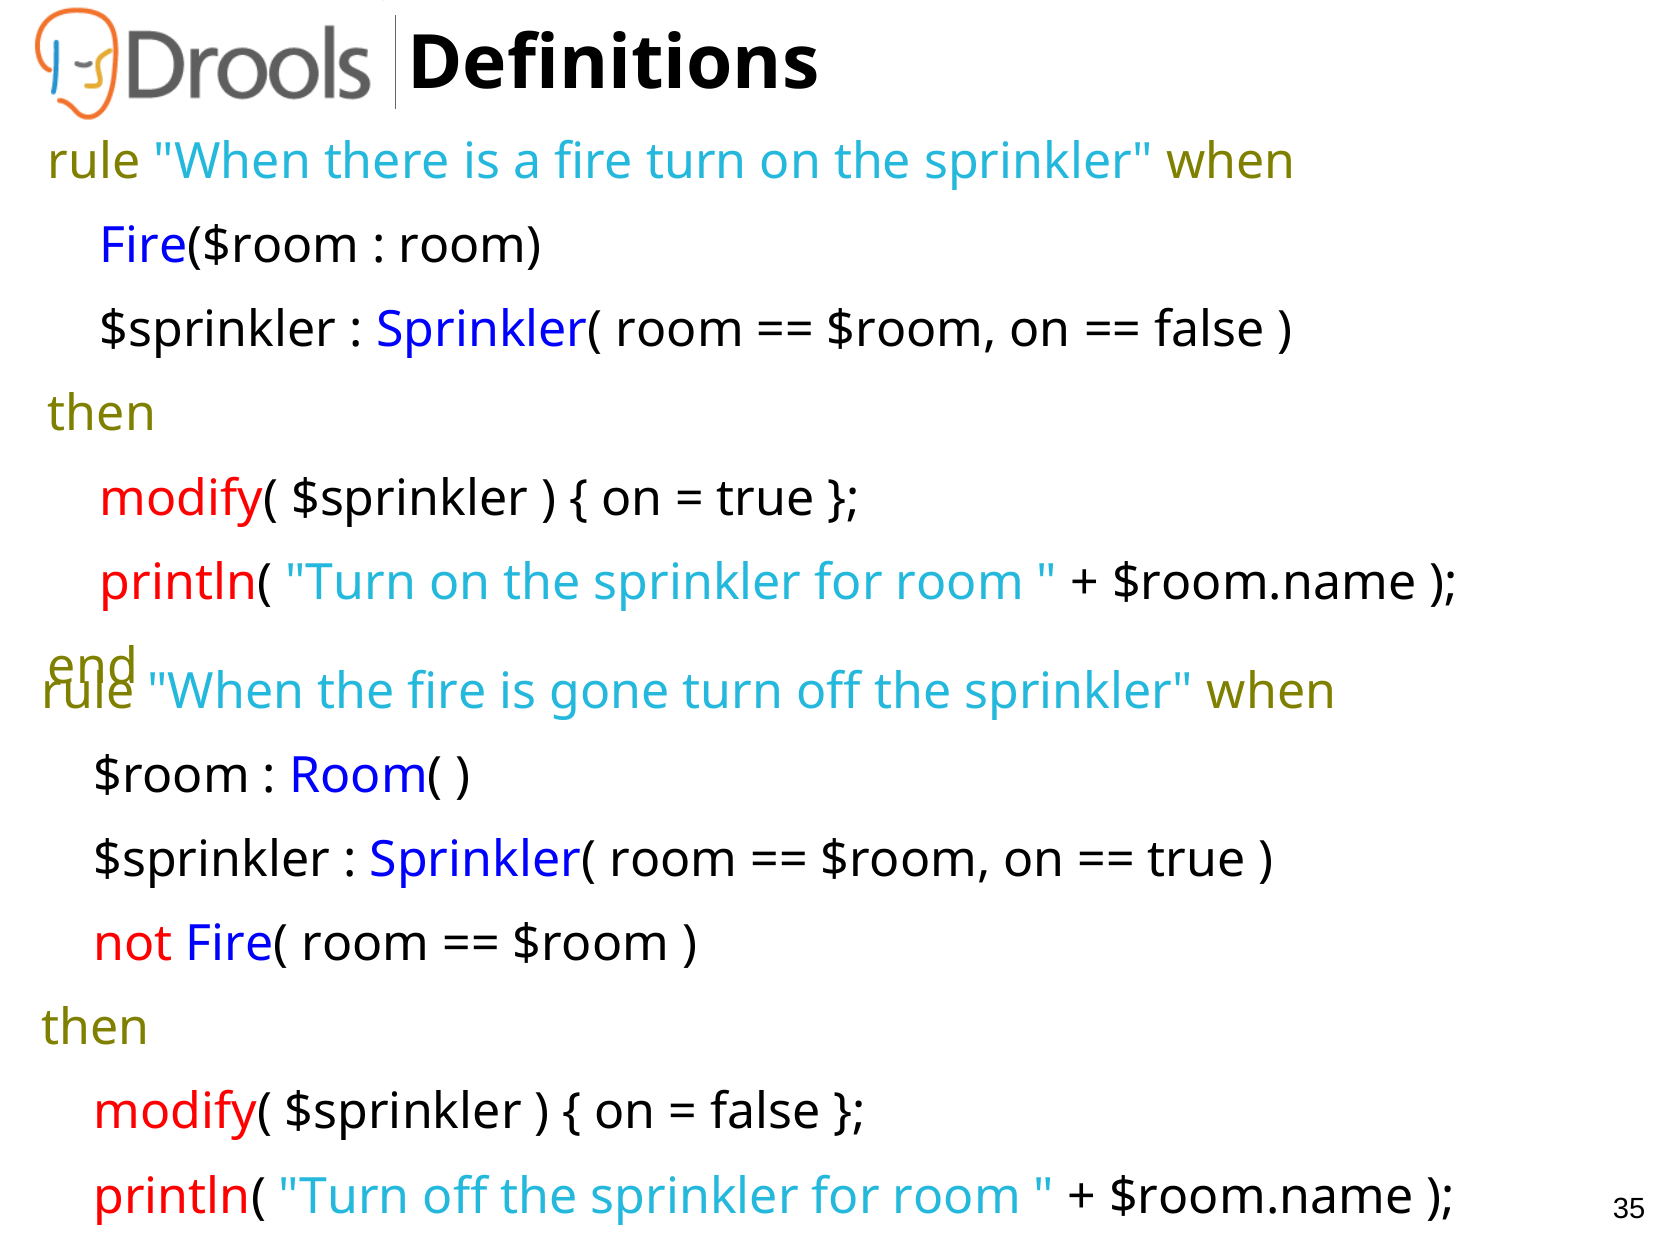

# Definitions
rule "When there is a fire turn on the sprinkler" when
 Fire($room : room)
 $sprinkler : Sprinkler( room == $room, on == false )
then
 modify( $sprinkler ) { on = true };
 println( "Turn on the sprinkler for room " + $room.name );
end
rule "When the fire is gone turn off the sprinkler" when
 $room : Room( )
 $sprinkler : Sprinkler( room == $room, on == true )
 not Fire( room == $room )
then
 modify( $sprinkler ) { on = false };
 println( "Turn off the sprinkler for room " + $room.name );
end